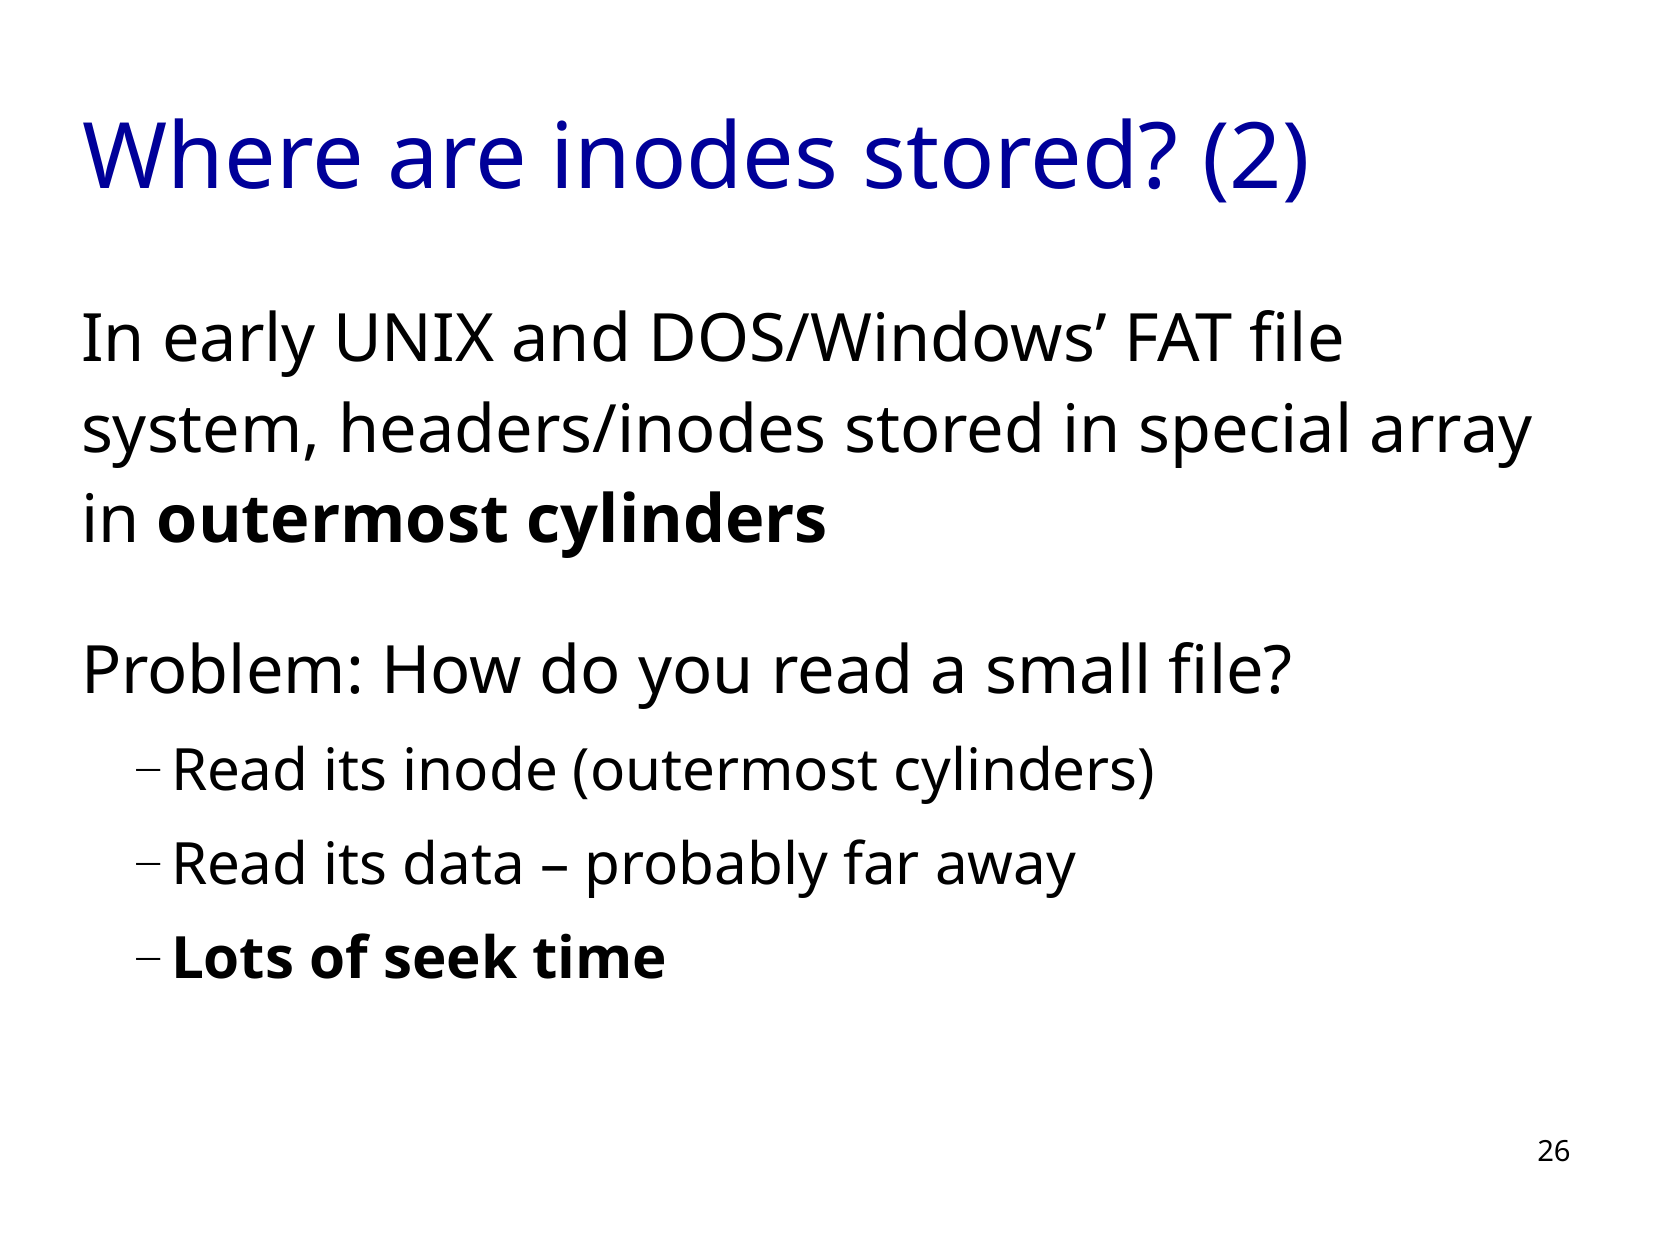

# Where are inodes stored? (2)
In early UNIX and DOS/Windows’ FAT file system, headers/inodes stored in special array in outermost cylinders
Problem: How do you read a small file?
Read its inode (outermost cylinders)
Read its data – probably far away
Lots of seek time
26